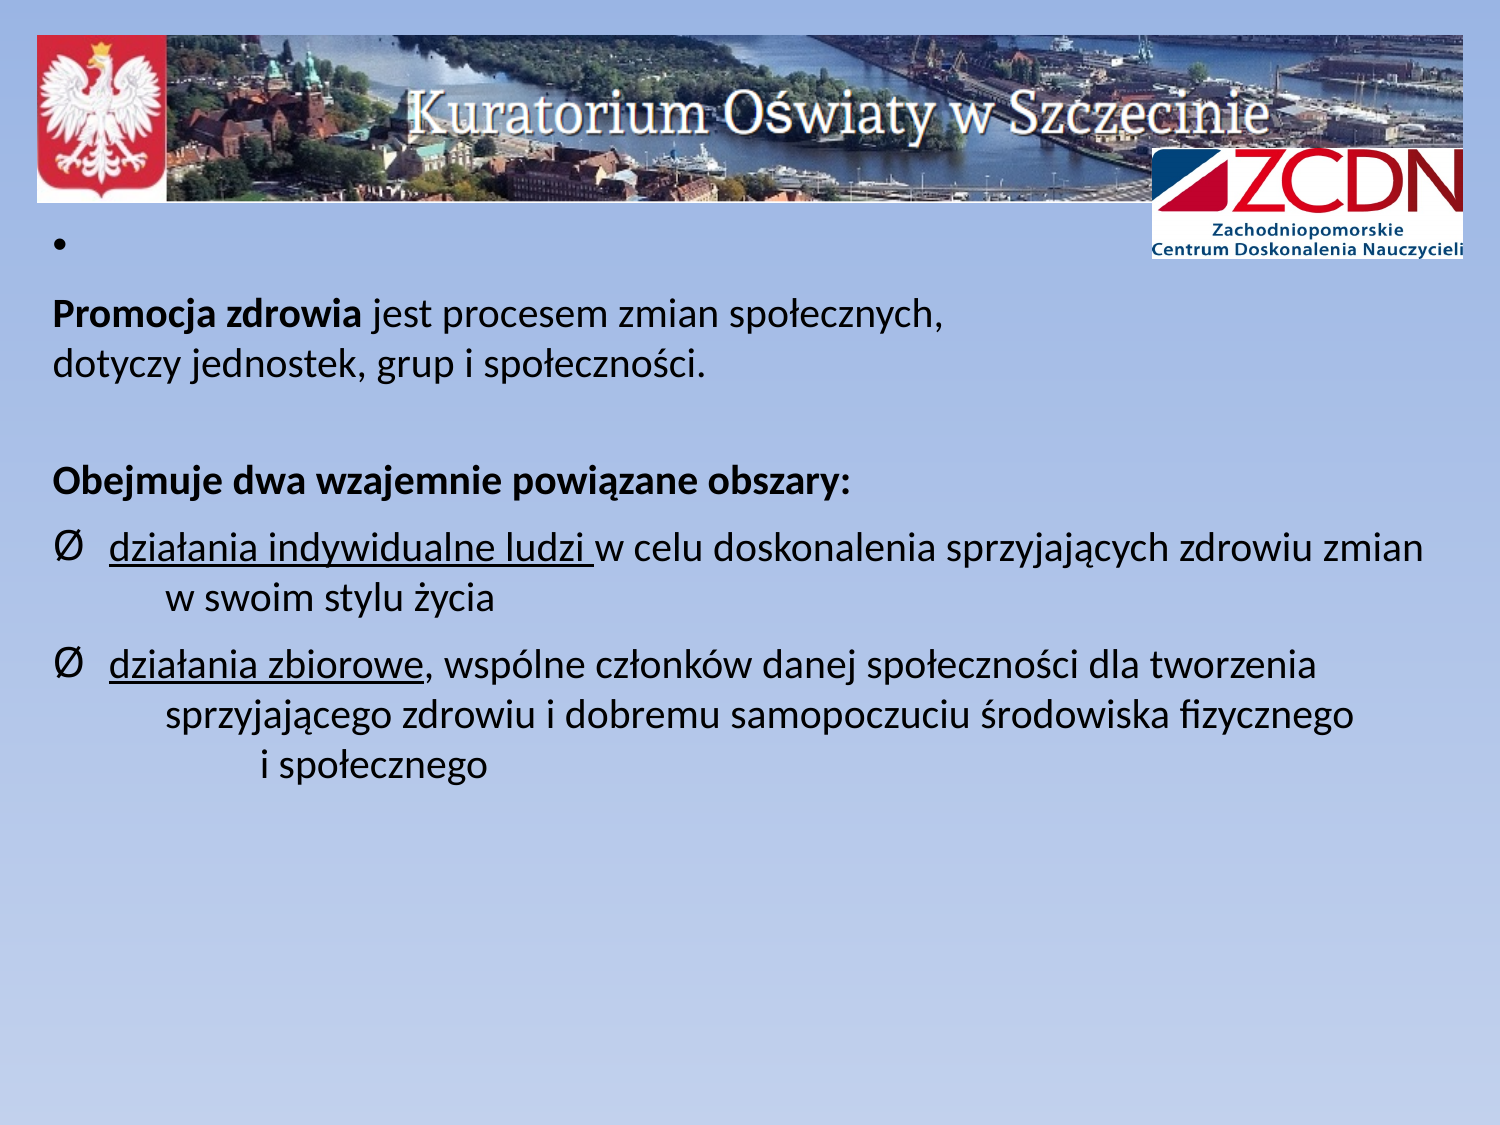

#
Promocja zdrowia jest procesem zmian społecznych,
dotyczy jednostek, grup i społeczności.
Obejmuje dwa wzajemnie powiązane obszary:
działania indywidualne ludzi w celu doskonalenia sprzyjających zdrowiu zmian
w swoim stylu życia
działania zbiorowe, wspólne członków danej społeczności dla tworzenia sprzyjającego zdrowiu i dobremu samopoczuciu środowiska fizycznego i społecznego